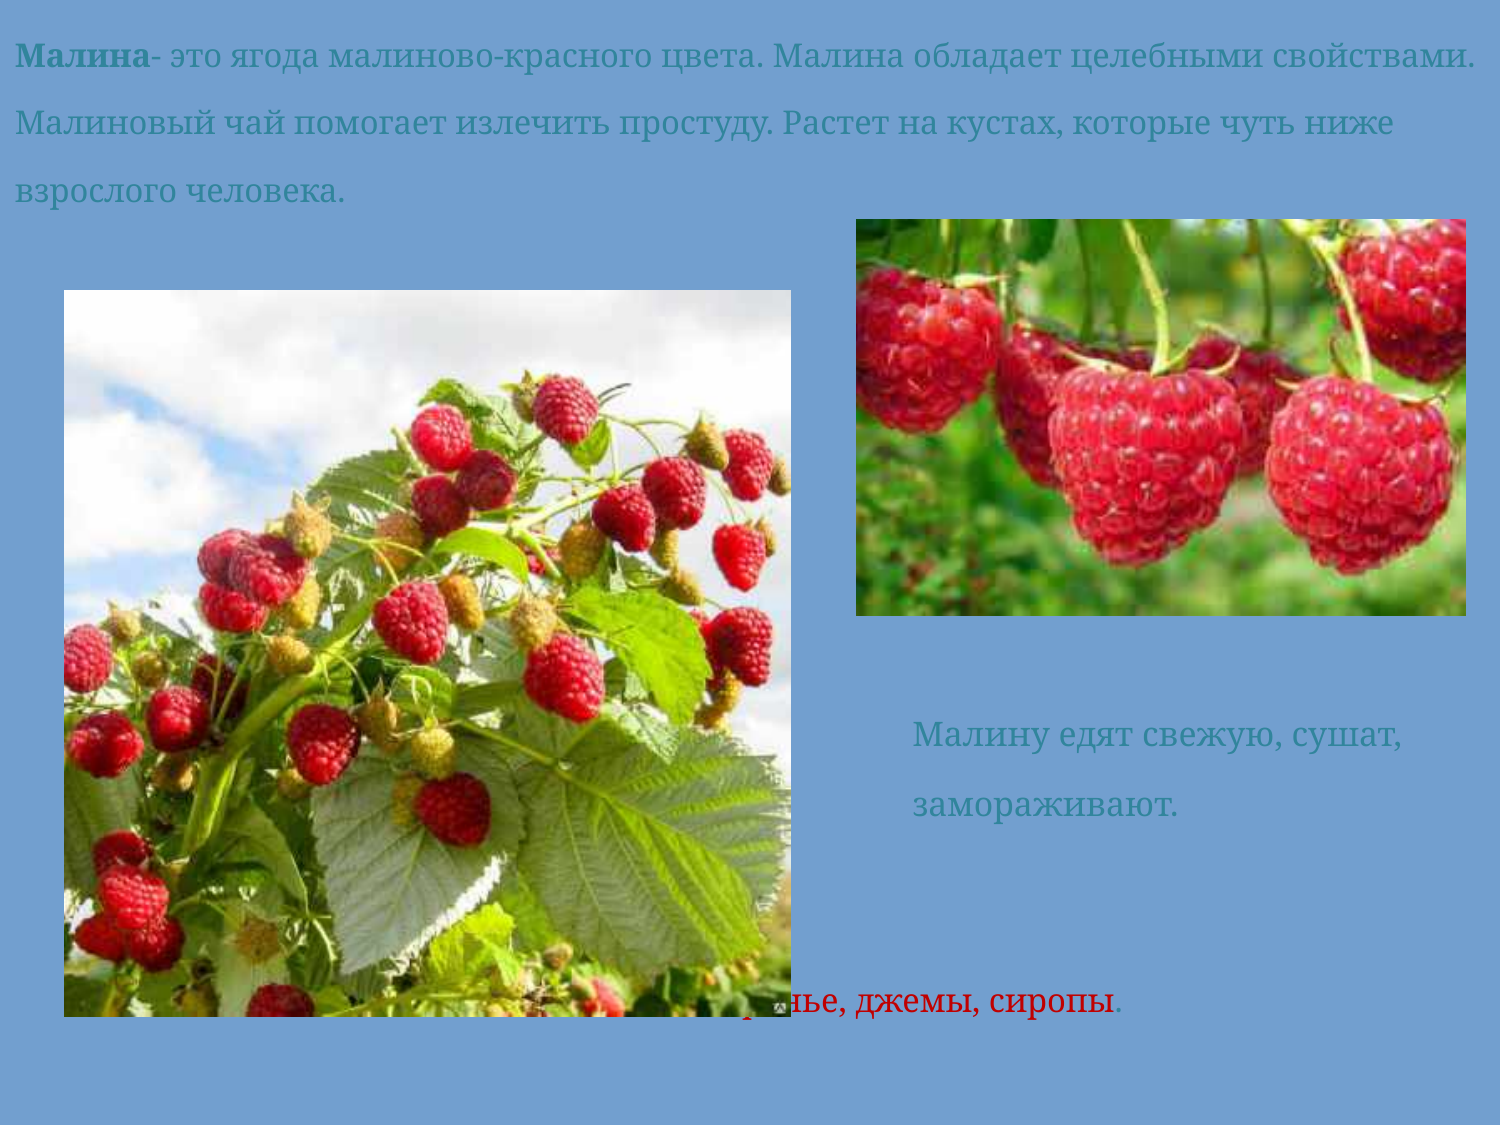

Малина- это ягода малиново-красного цвета. Малина обладает целебными свойствами. Малиновый чай помогает излечить простуду. Растет на кустах, которые чуть ниже взрослого человека.
Из малины готовят варенье, джемы, сиропы.
Малину едят свежую, сушат, замораживают.